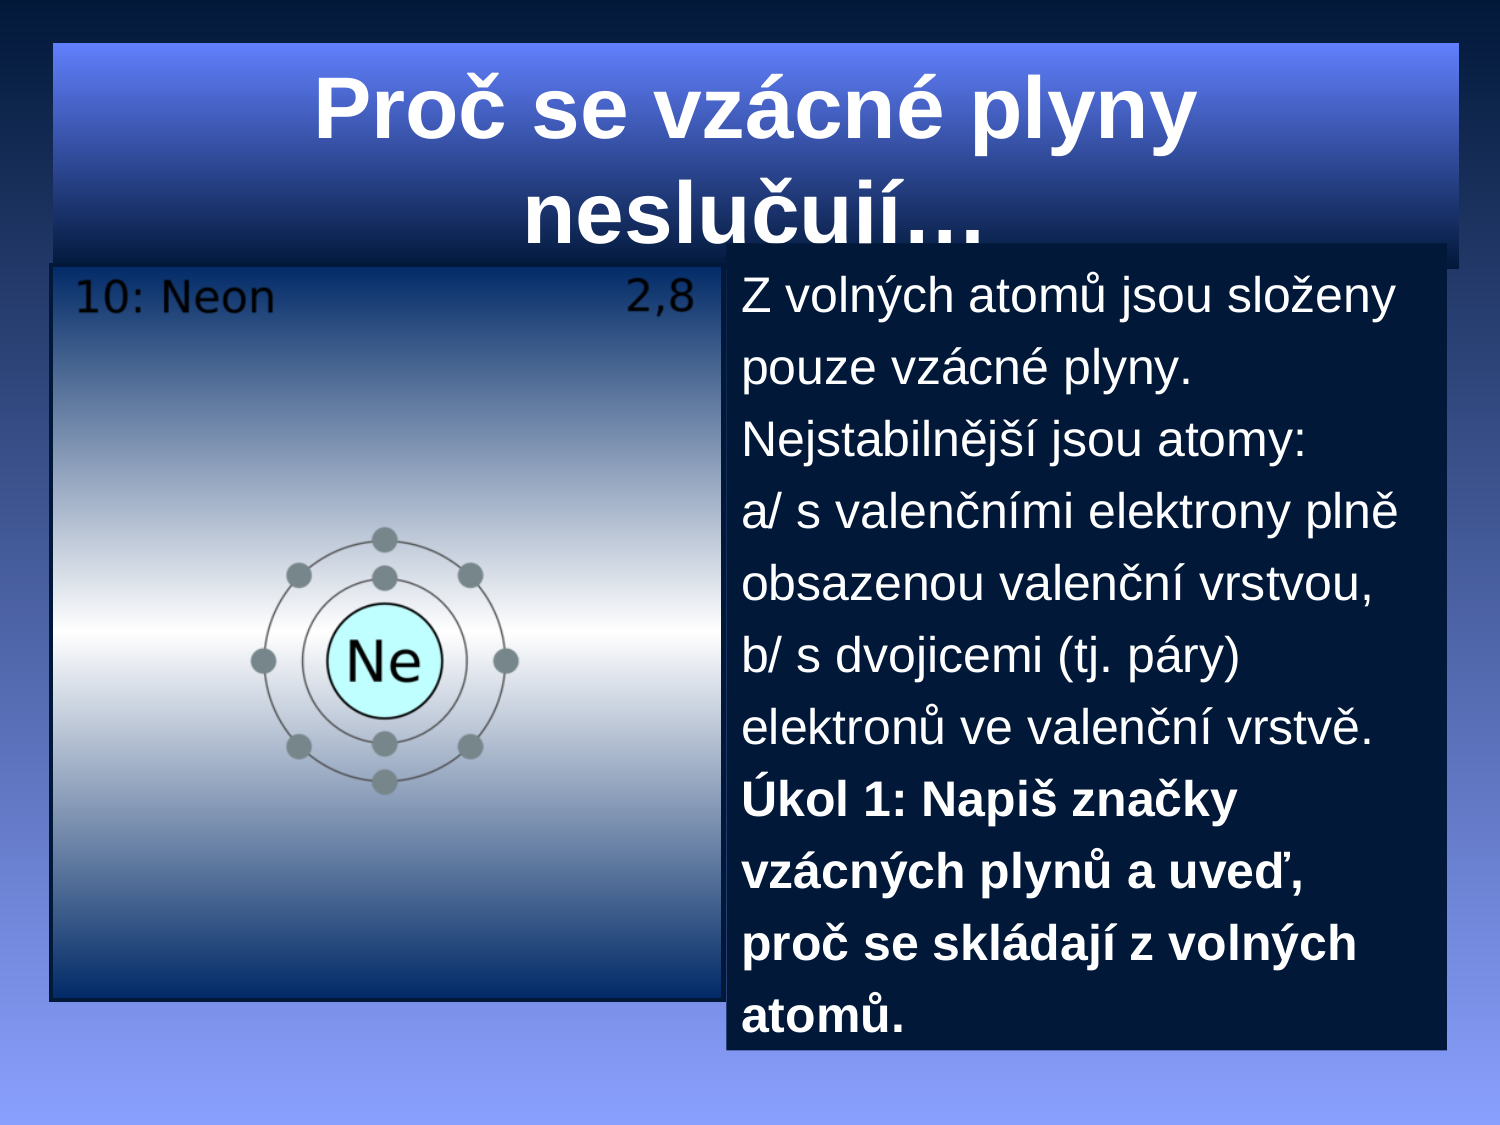

# Proč se vzácné plyny neslučují…
Z volných atomů jsou složeny
pouze vzácné plyny.
Nejstabilnější jsou atomy:
a/ s valenčními elektrony plně obsazenou valenční vrstvou,
b/ s dvojicemi (tj. páry) elektronů ve valenční vrstvě.
Úkol 1: Napiš značky
vzácných plynů a uveď,
proč se skládají z volných
atomů.